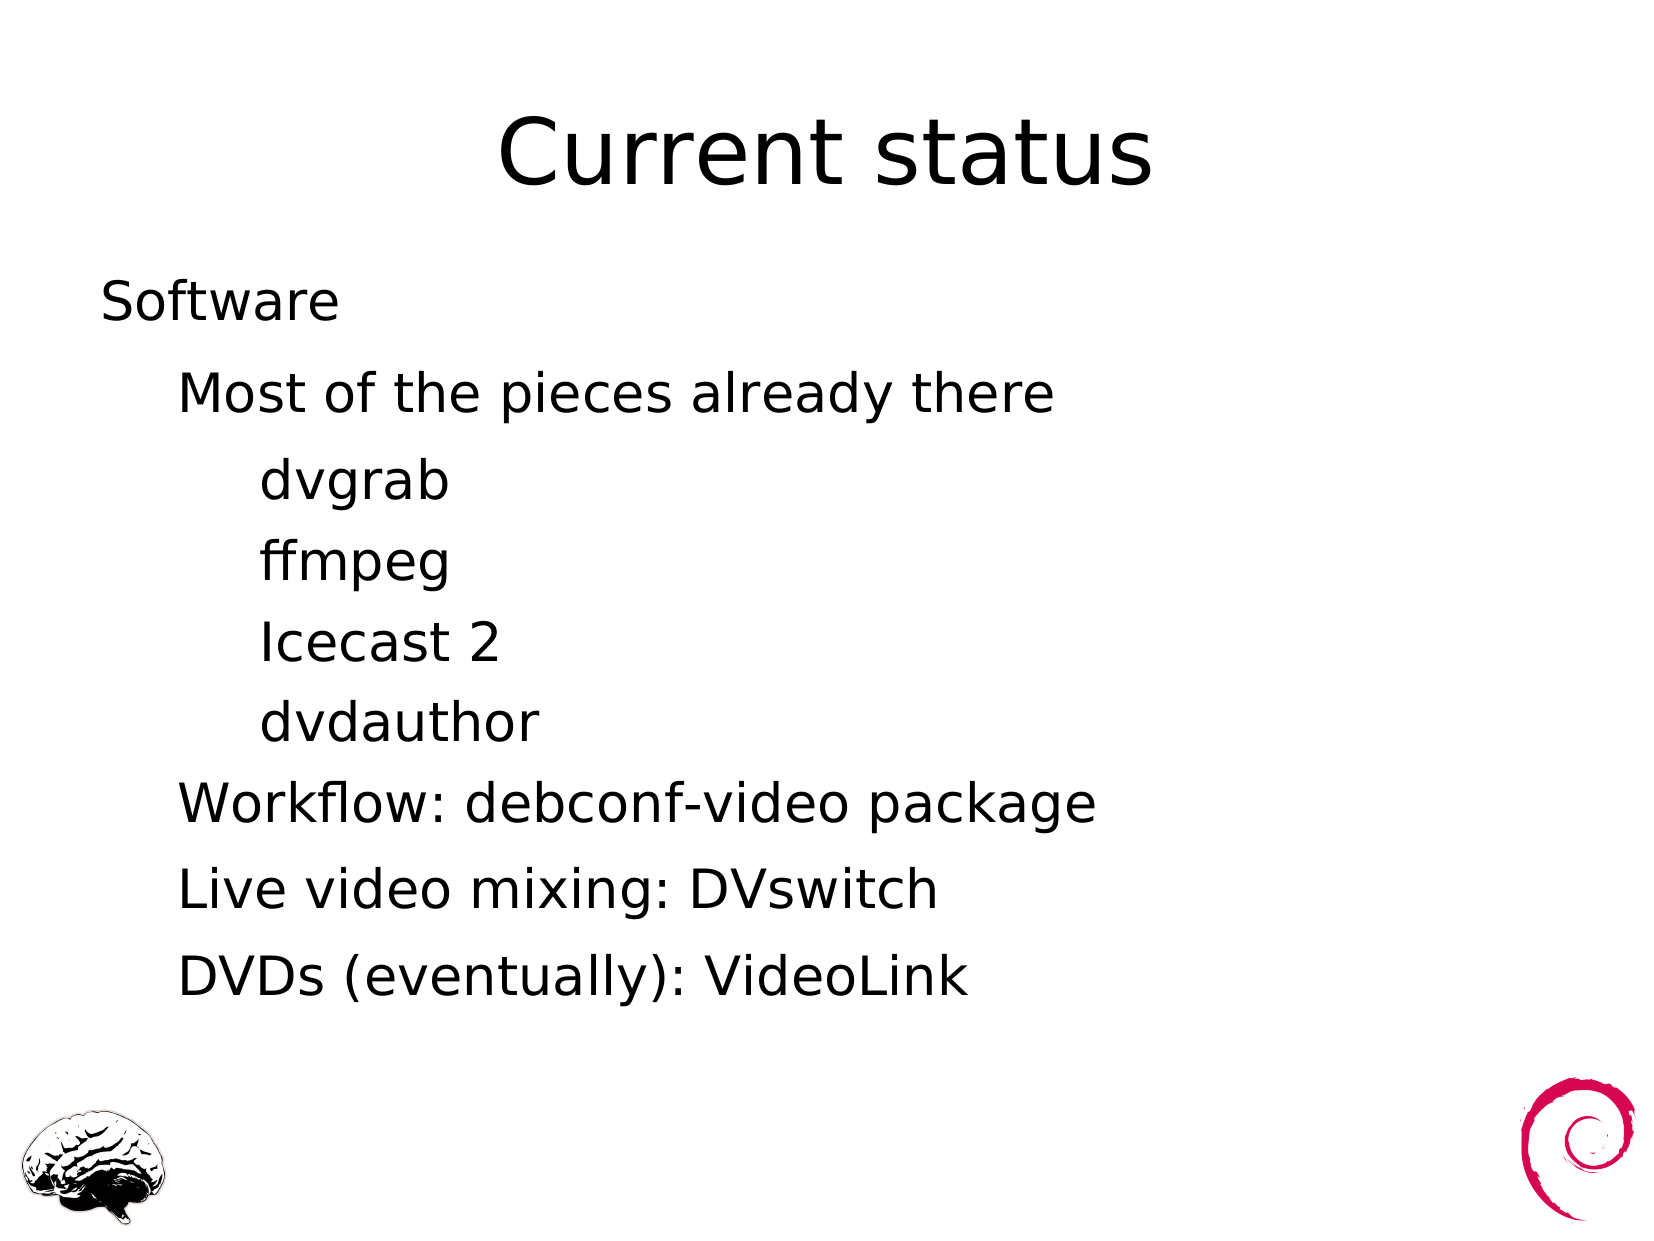

# Current status
Software
Most of the pieces already there
dvgrab
ffmpeg
Icecast 2
dvdauthor
Workflow: debconf-video package
Live video mixing: DVswitch
DVDs (eventually): VideoLink